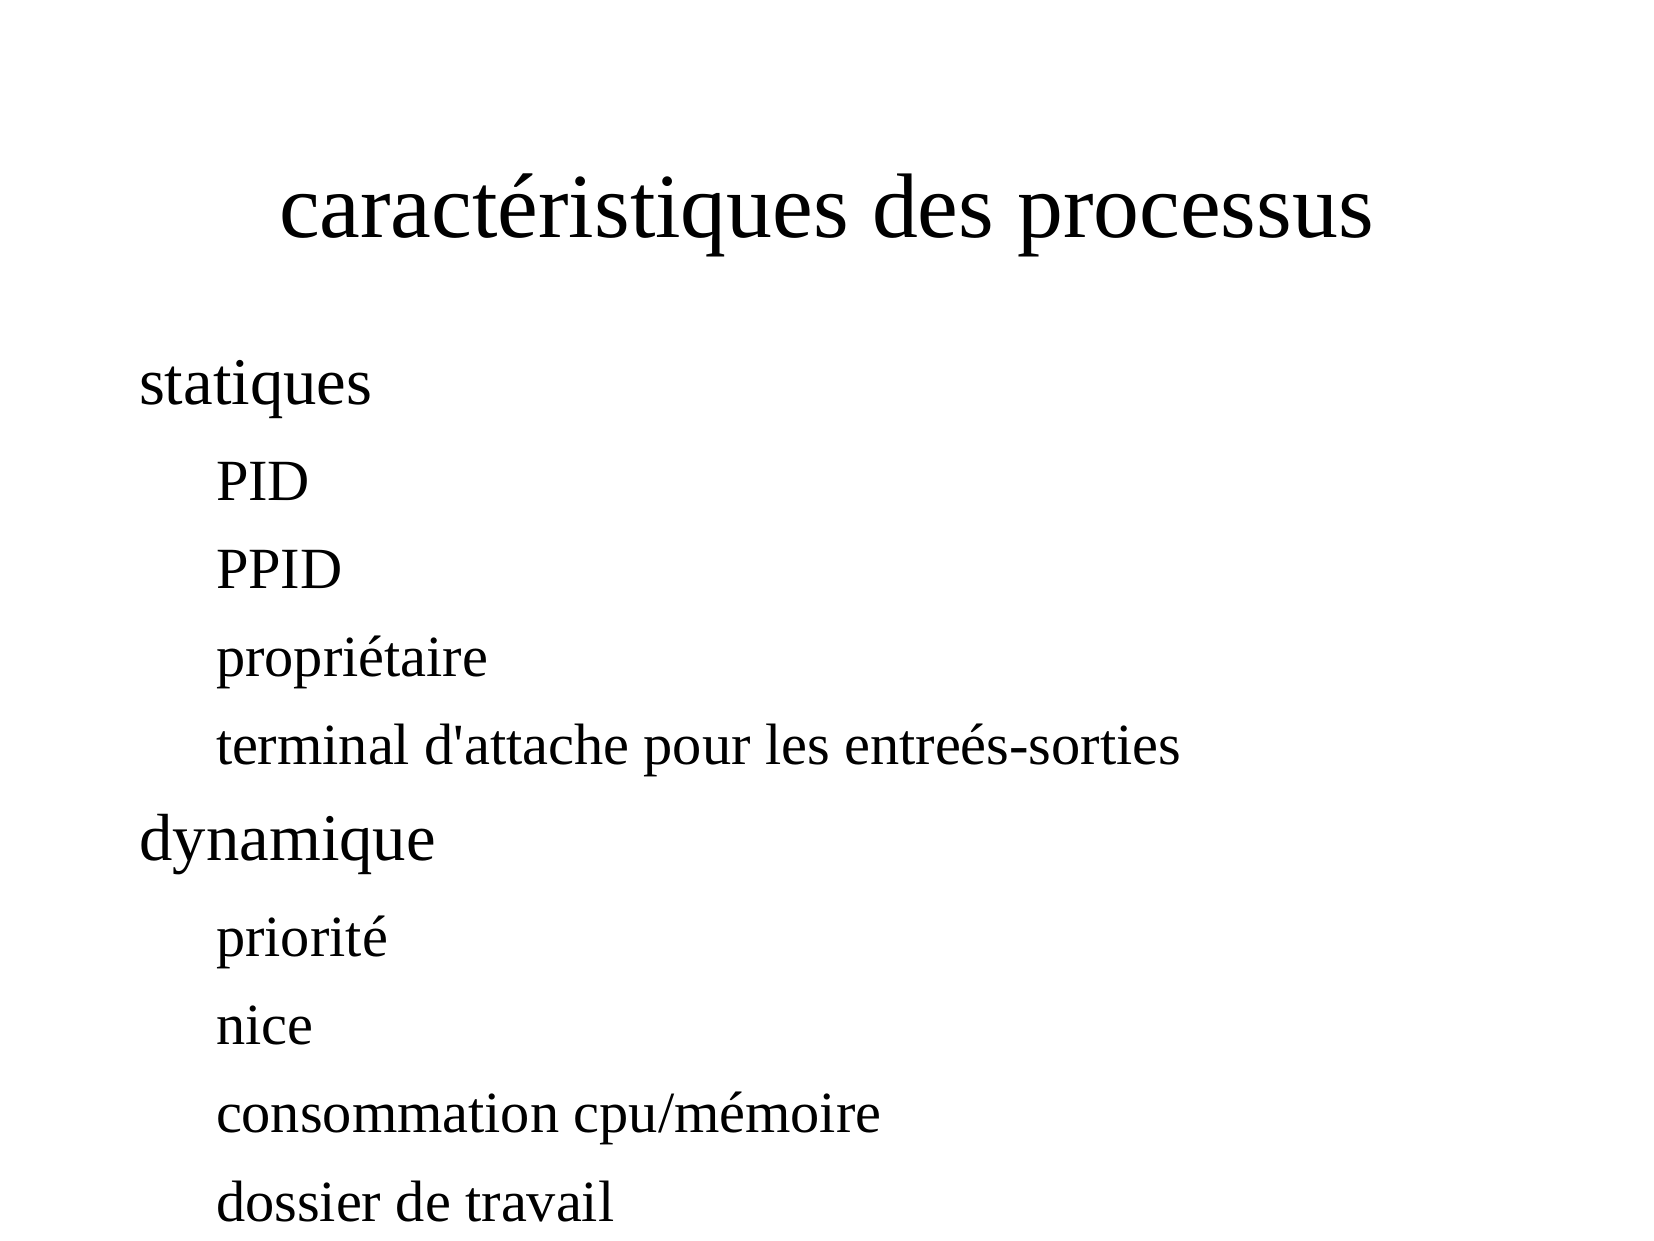

# caractéristiques des processus
statiques
PID
PPID
propriétaire
terminal d'attache pour les entreés-sorties
dynamique
priorité
nice
consommation cpu/mémoire
dossier de travail